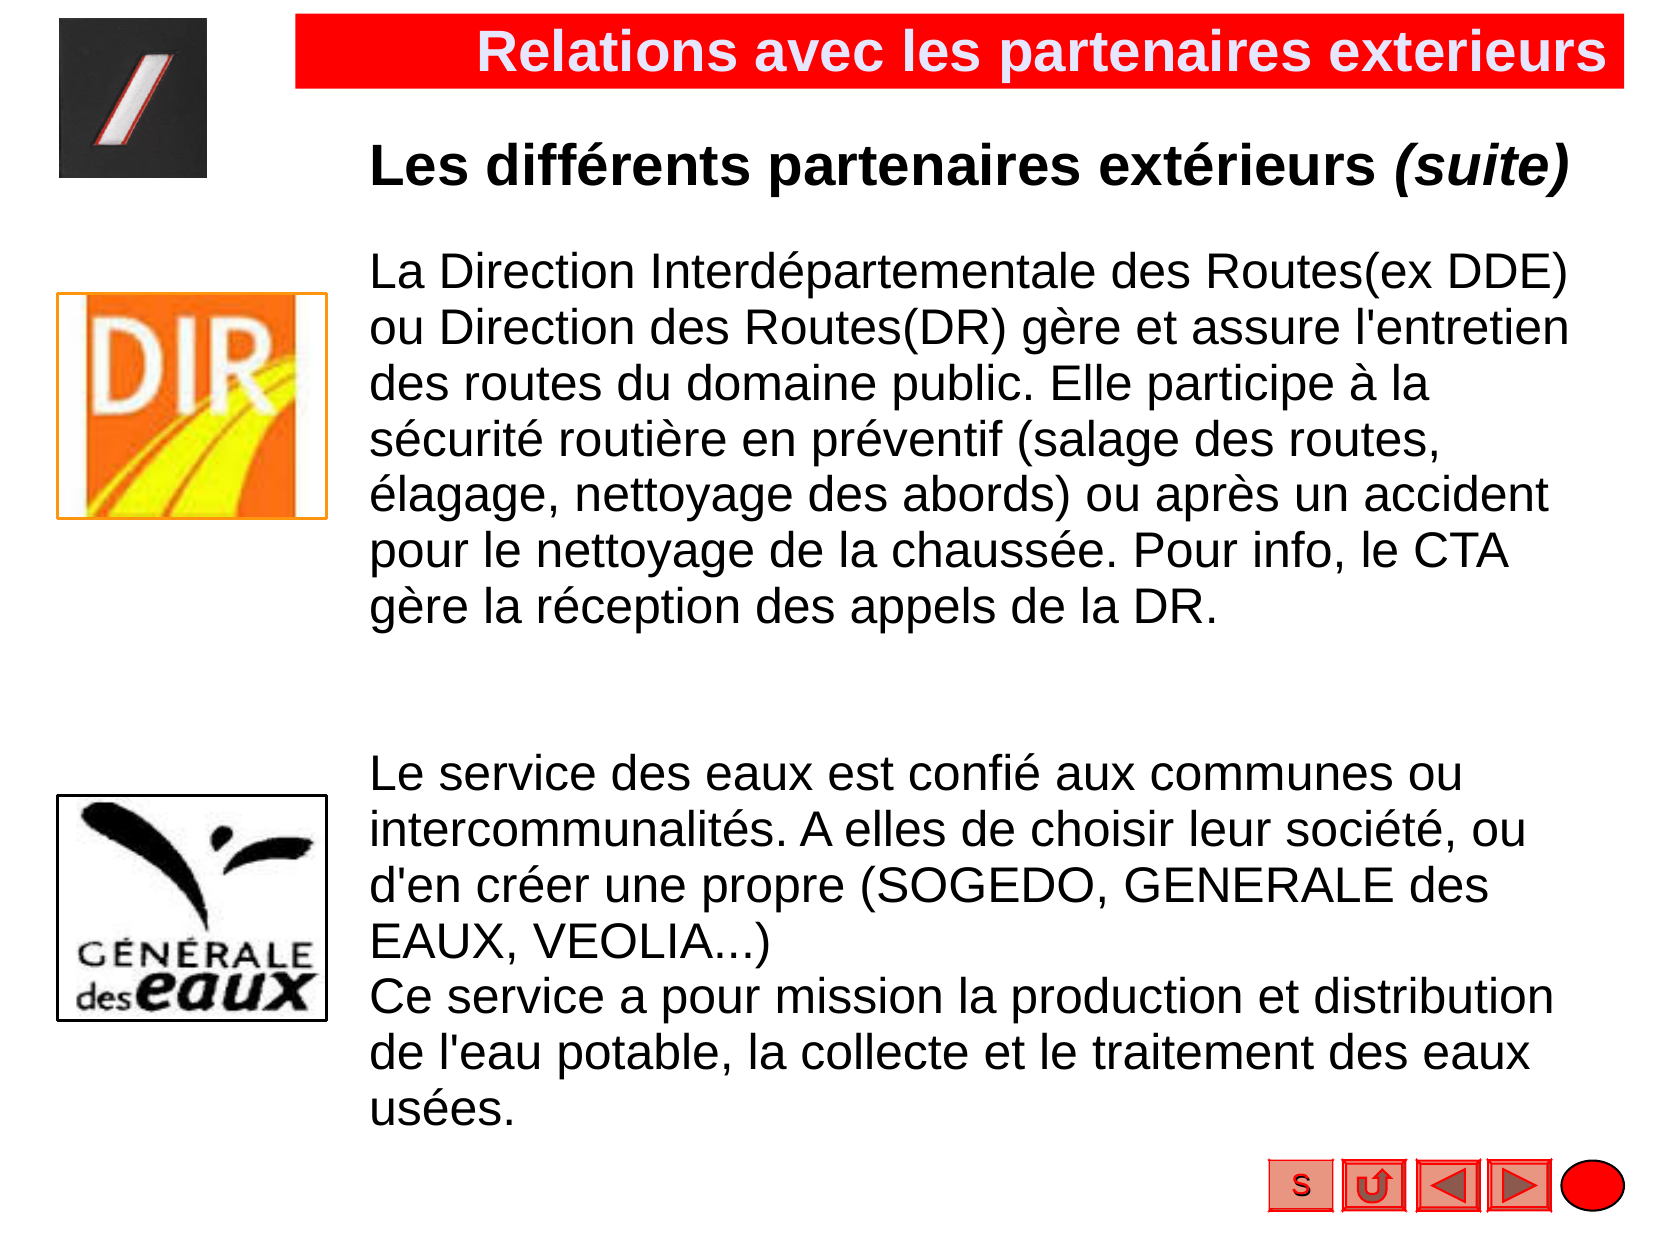

Relations avec les partenaires exterieurs
Les différents partenaires extérieurs (suite)
La Direction Interdépartementale des Routes(ex DDE)
ou Direction des Routes(DR) gère et assure l'entretien des routes du domaine public. Elle participe à la sécurité routière en préventif (salage des routes, élagage, nettoyage des abords) ou après un accident pour le nettoyage de la chaussée. Pour info, le CTA gère la réception des appels de la DR.
#
Le service des eaux est confié aux communes ou intercommunalités. A elles de choisir leur société, ou d'en créer une propre (SOGEDO, GENERALE des EAUX, VEOLIA...)
Ce service a pour mission la production et distribution de l'eau potable, la collecte et le traitement des eaux usées.